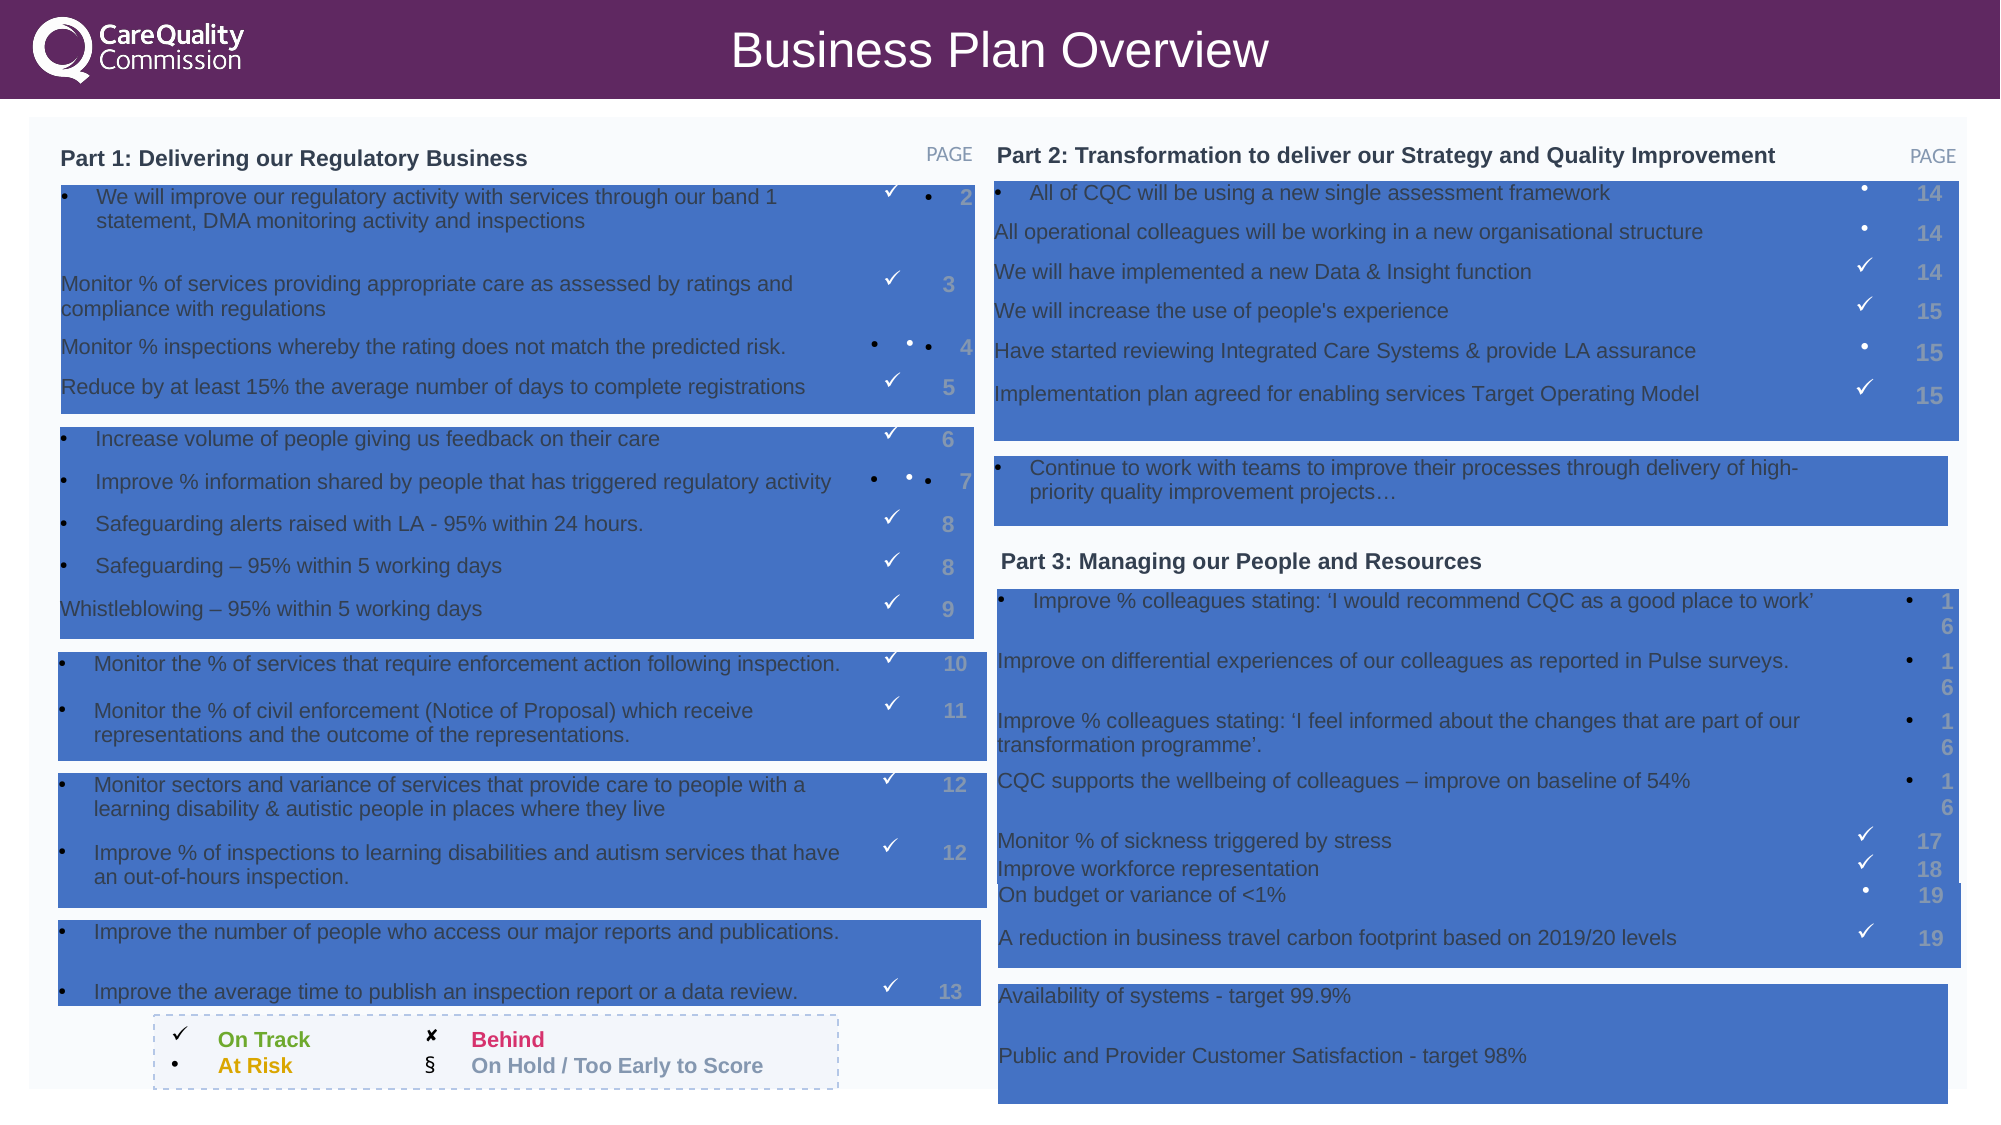

Business Plan Overview
Page
Part 2: Transformation to deliver our Strategy and Quality Improvement
Page
Part 1: Delivering our Regulatory Business
| All of CQC will be using a new single assessment framework |  | 14 |
| --- | --- | --- |
| All operational colleagues will be working in a new organisational structure |  | 14 |
| We will have implemented a new Data & Insight function |  | 14 |
| We will increase the use of people's experience |  | 15 |
| Have started reviewing Integrated Care Systems & provide LA assurance |  | 15 |
| Implementation plan agreed for enabling services Target Operating Model |  | 15 |
| We will improve our regulatory activity with services through our band 1 statement, DMA monitoring activity and inspections |  | 2 |
| --- | --- | --- |
| Monitor % of services providing appropriate care as assessed by ratings and compliance with regulations |  | 3 |
| Monitor % inspections whereby the rating does not match the predicted risk. |  | 4 |
| Reduce by at least 15% the average number of days to complete registrations |  | 5 |
| Increase volume of people giving us feedback on their care |  | 6 |
| --- | --- | --- |
| Improve % information shared by people that has triggered regulatory activity |  | 7 |
| Safeguarding alerts raised with LA - 95% within 24 hours. |  | 8 |
| Safeguarding – 95% within 5 working days |  | 8 |
| Whistleblowing – 95% within 5 working days |  | 9 |
| Continue to work with teams to improve their processes through delivery of high-priority quality improvement projects… | | |
| --- | --- | --- |
Part 3: Managing our People and Resources
| Improve % colleagues stating: ‘I would recommend CQC as a good place to work’ | | 16 |
| --- | --- | --- |
| Improve on differential experiences of our colleagues as reported in Pulse surveys. | | 16 |
| Improve % colleagues stating: ‘I feel informed about the changes that are part of our transformation programme’. | | 16 |
| CQC supports the wellbeing of colleagues – improve on baseline of 54% | | 16 |
| Monitor % of sickness triggered by stress |  | 17 |
| Improve workforce representation |  | 18 |
| Monitor the % of services that require enforcement action following inspection. |  | 10 |
| --- | --- | --- |
| Monitor the % of civil enforcement (Notice of Proposal) which receive representations and the outcome of the representations. |  | 11 |
| Monitor sectors and variance of services that provide care to people with a learning disability & autistic people in places where they live |  | 12 |
| --- | --- | --- |
| Improve % of inspections to learning disabilities and autism services that have an out-of-hours inspection. |  | 12 |
| On budget or variance of <1% |  | 19 |
| --- | --- | --- |
| A reduction in business travel carbon footprint based on 2019/20 levels |  | 19 |
| Improve the number of people who access our major reports and publications. | | |
| --- | --- | --- |
| Improve the average time to publish an inspection report or a data review. |  | 13 |
| Availability of systems - target 99.9% | | |
| --- | --- | --- |
| Public and Provider Customer Satisfaction - target 98% | | |
On Track
At Risk
Behind
On Hold / Too Early to Score